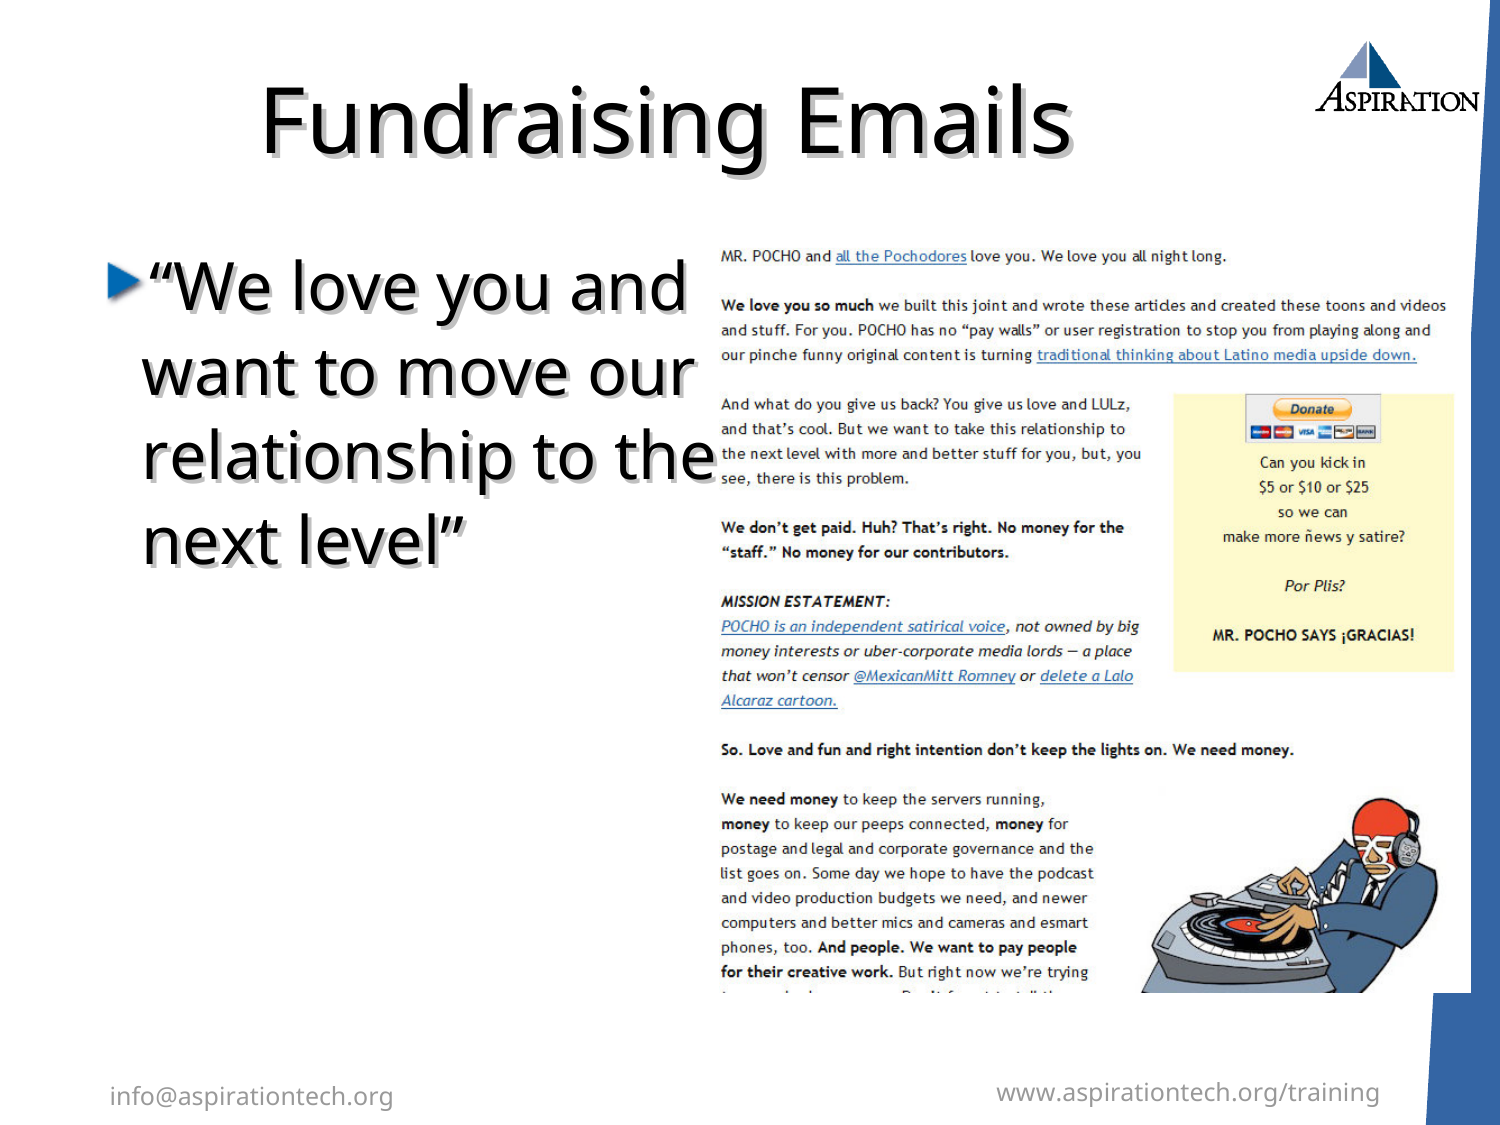

# Fundraising Emails
“We love you and want to move our relationship to the next level”